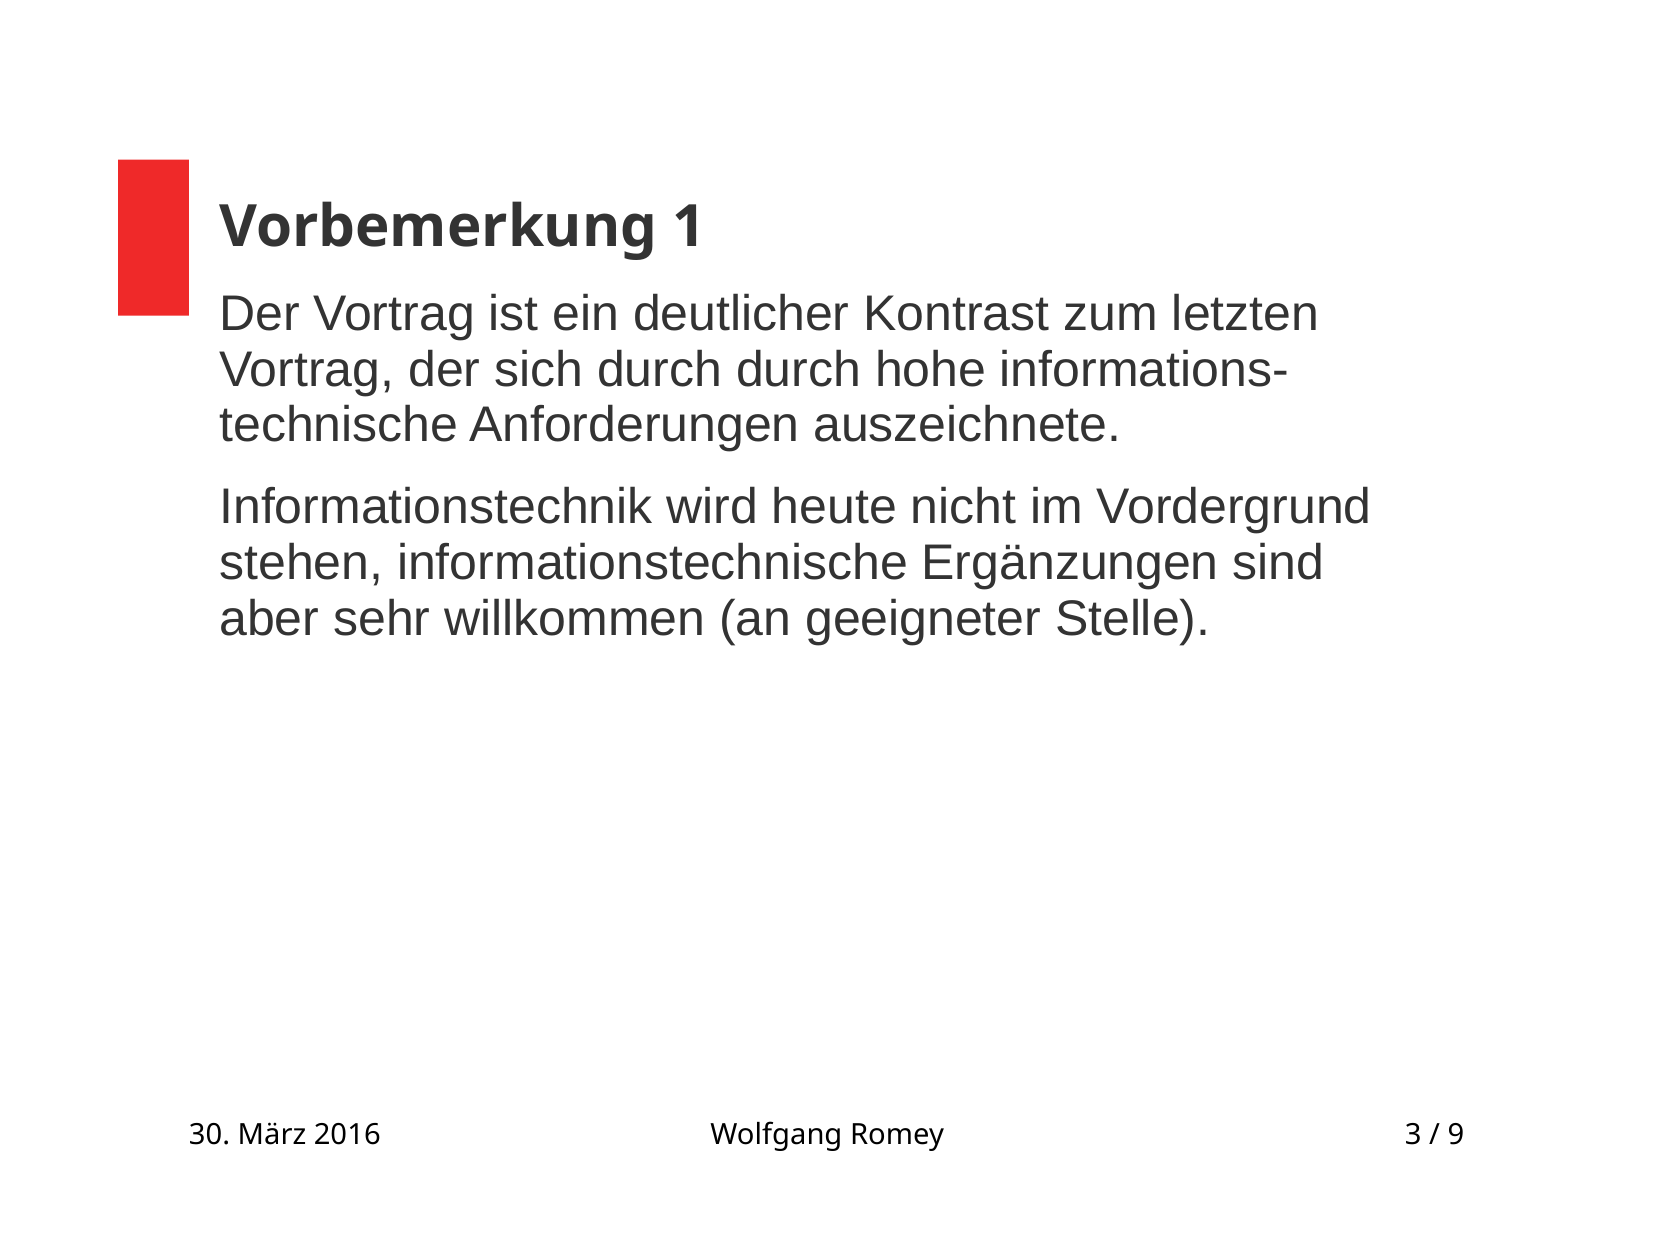

# Vorbemerkung 1
Der Vortrag ist ein deutlicher Kontrast zum letzten Vortrag, der sich durch durch hohe informations-technische Anforderungen auszeichnete.
Informationstechnik wird heute nicht im Vordergrund stehen, informationstechnische Ergänzungen sind aber sehr willkommen (an geeigneter Stelle).
30. März 2016
Wolfgang Romey
3